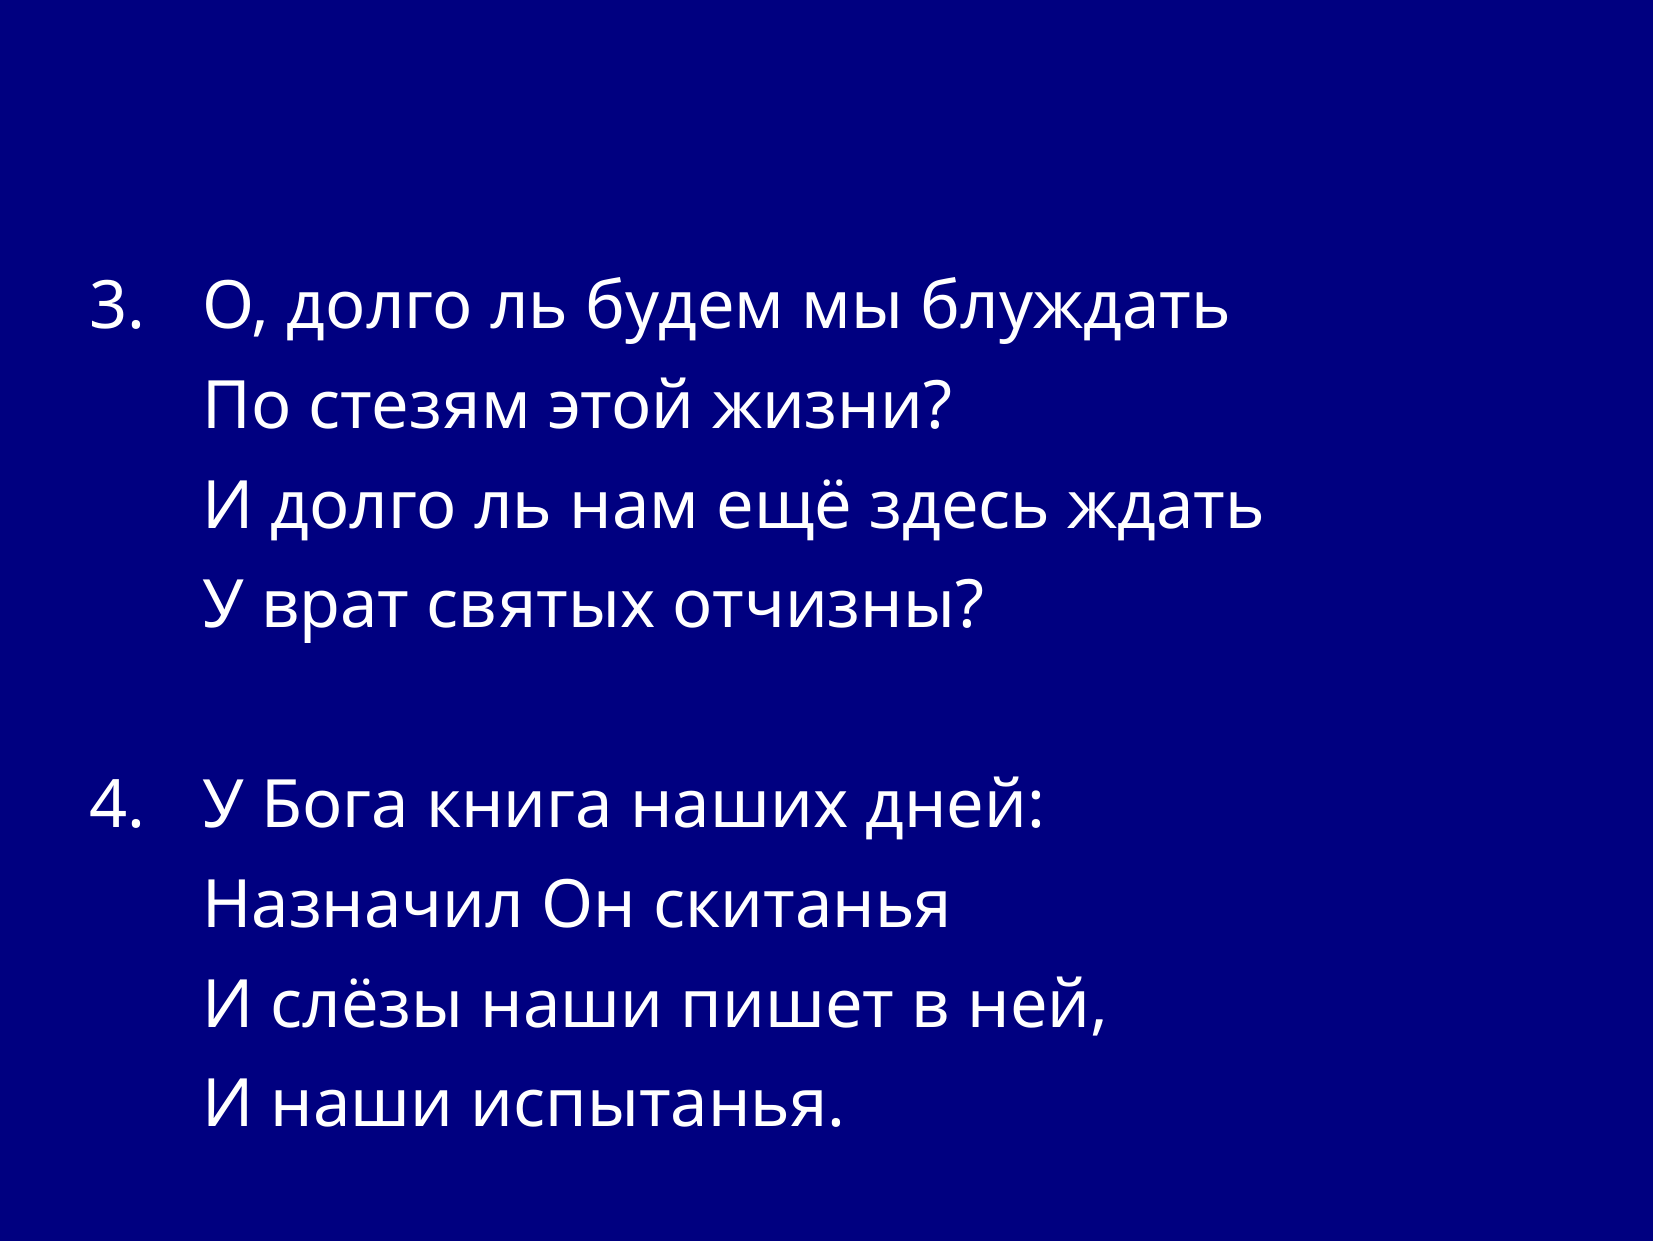

3.	О, долго ль будем мы блуждать
	По стезям этой жизни?
	И долго ль нам ещё здесь ждать
	У врат святых отчизны?
4.	У Бога книга наших дней:
	Назначил Он скитанья
	И слёзы наши пишет в ней,
	И наши испытанья.